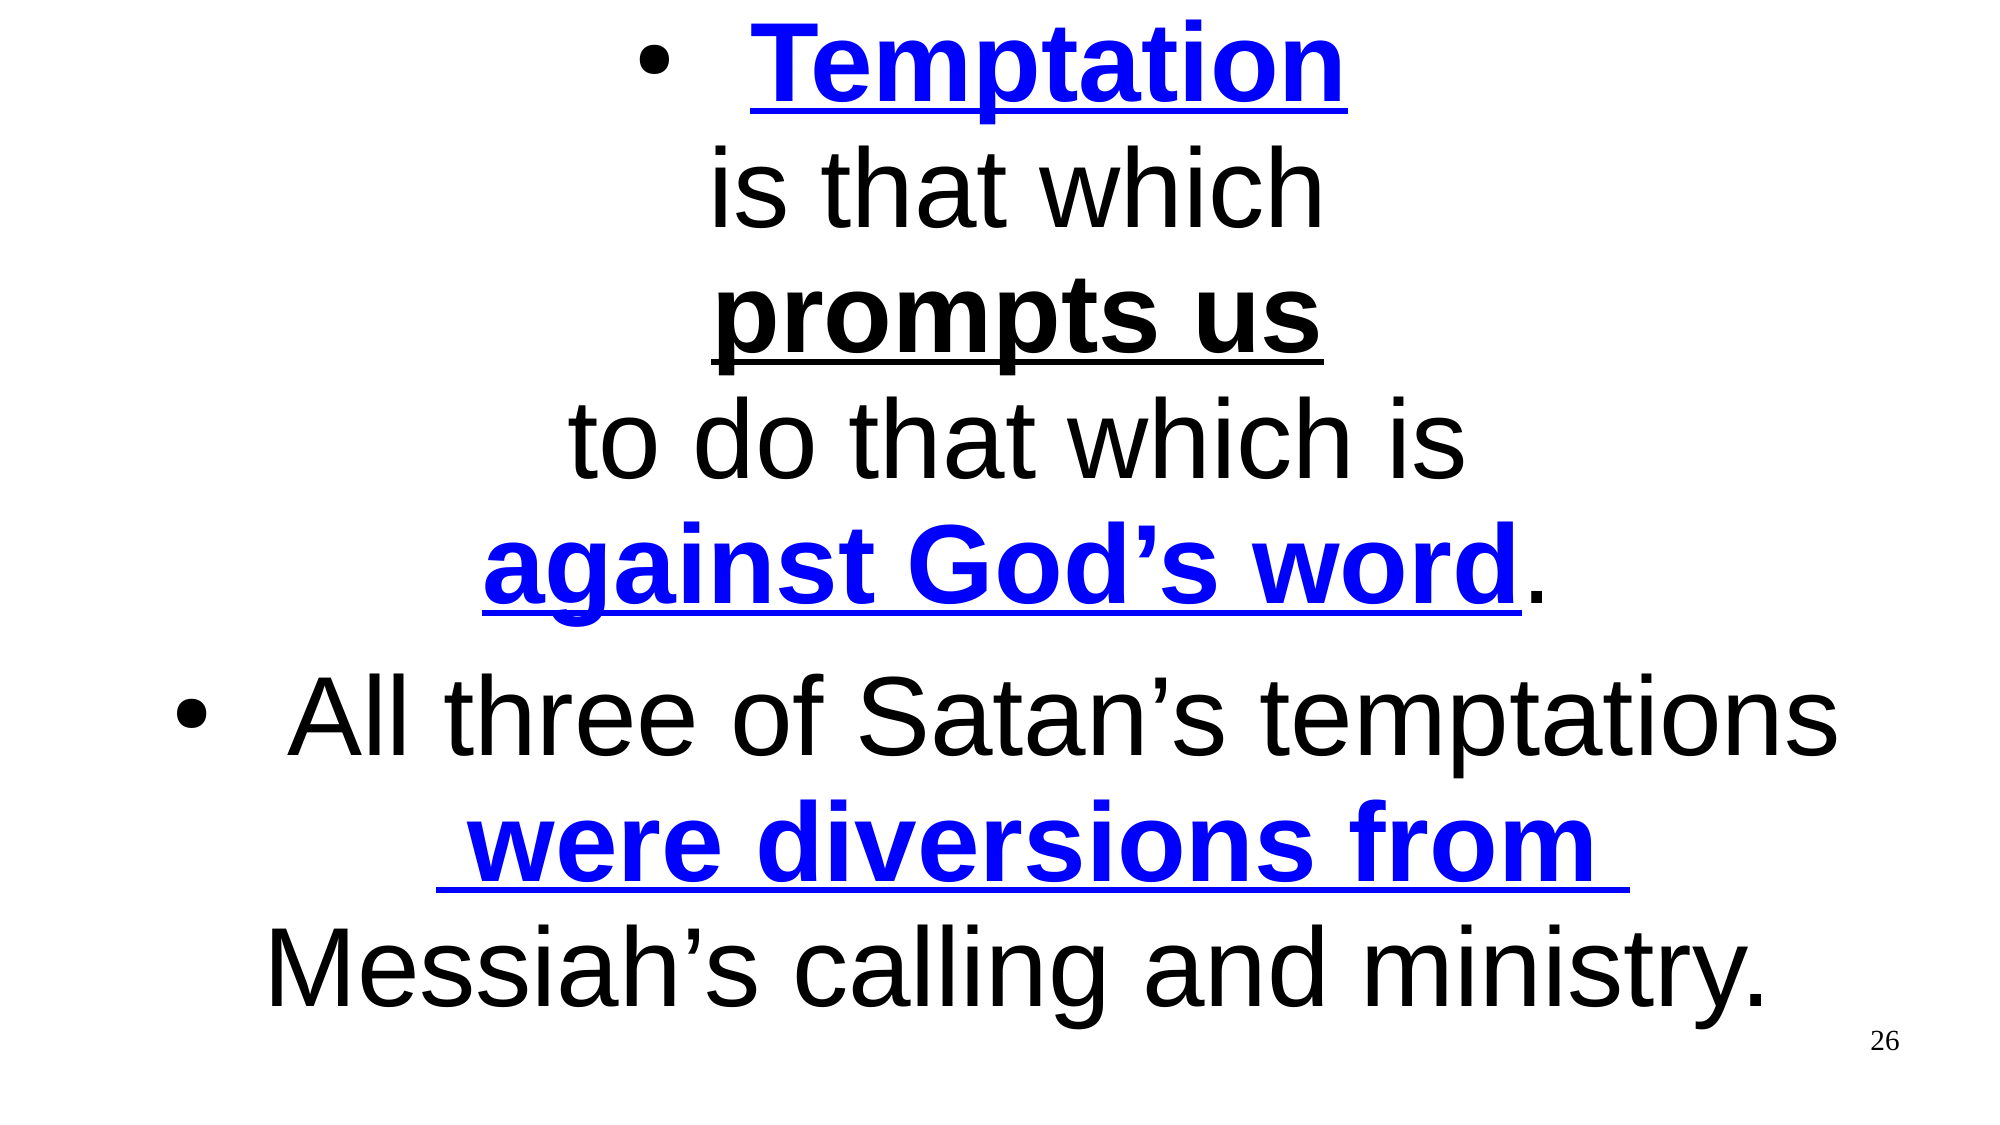

# Temptation is that which prompts us to do that which is against God’s word.
 All three of Satan’s temptations
 were diversions from
Messiah’s calling and ministry.
26